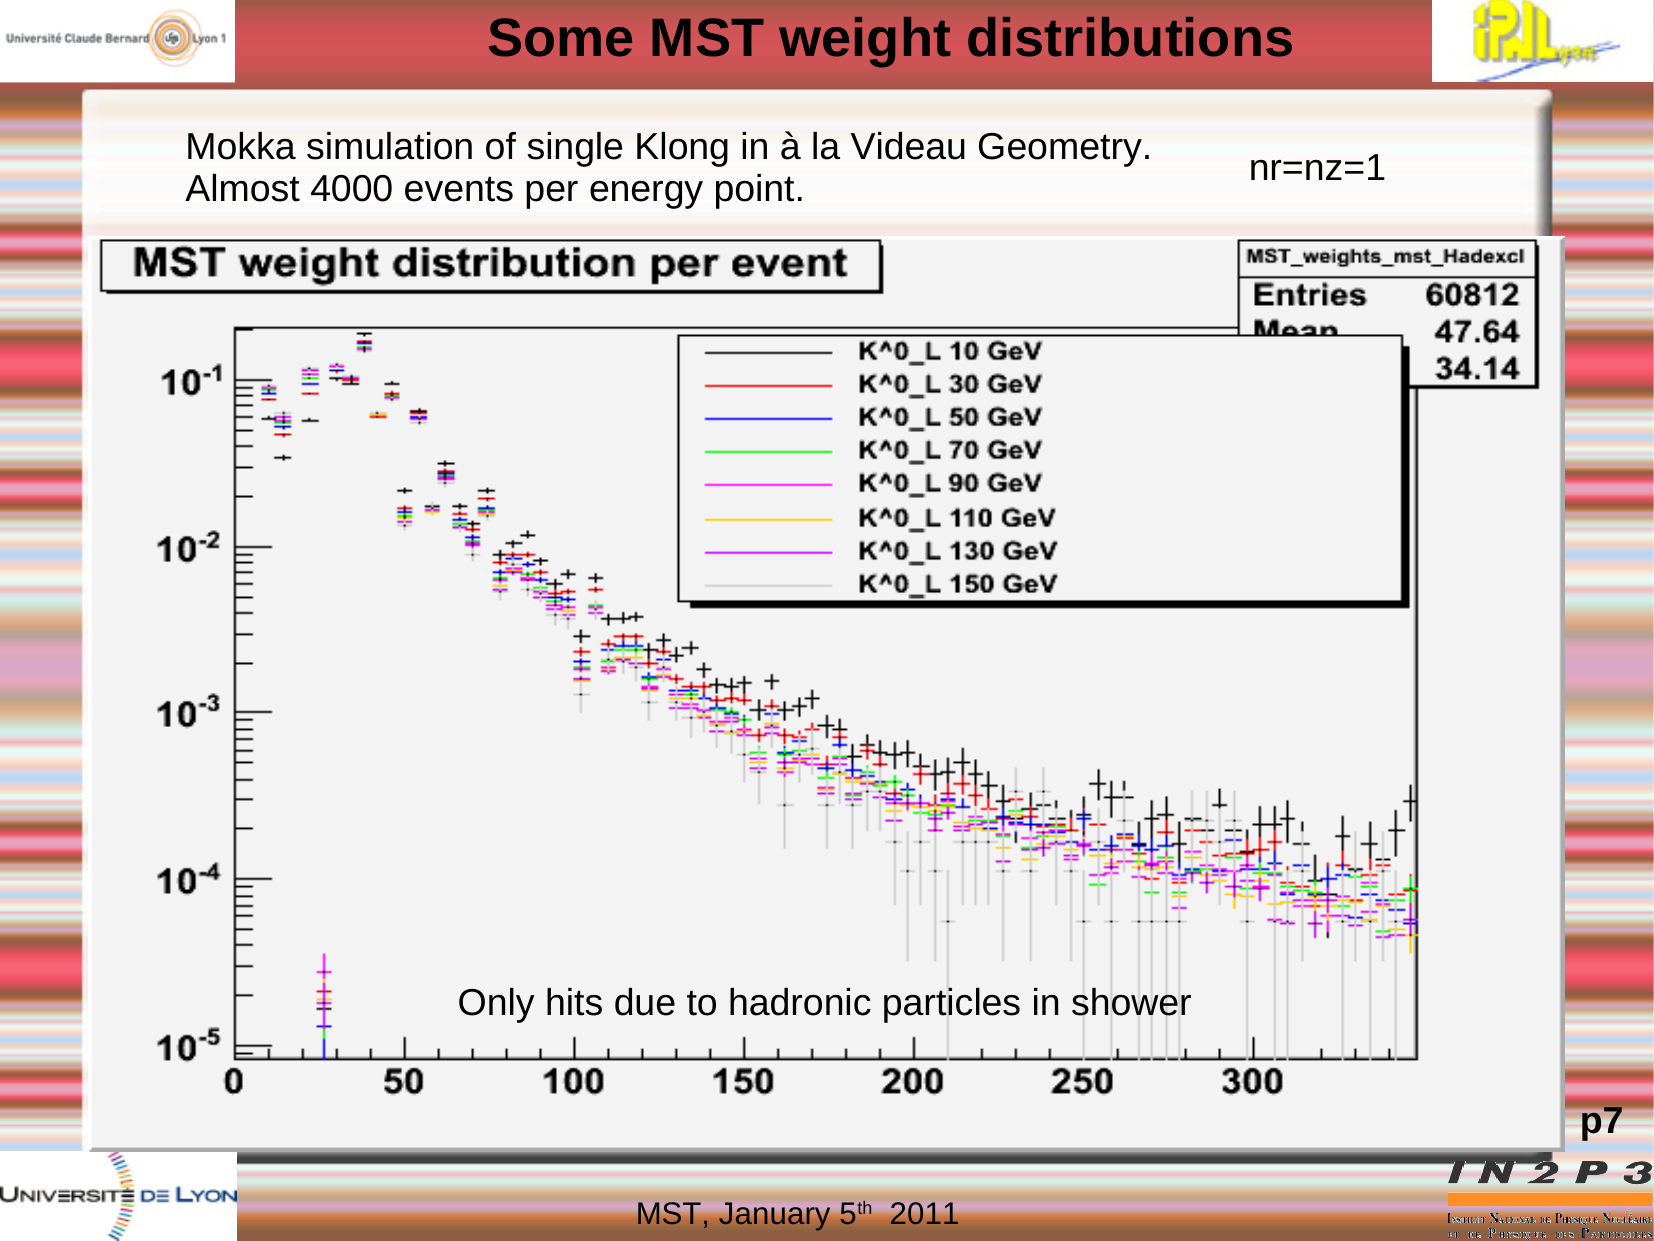

Some MST weight distributions
Mokka simulation of single Klong in à la Videau Geometry.
Almost 4000 events per energy point.
nr=nz=1
Only hits due to hadronic particles in shower